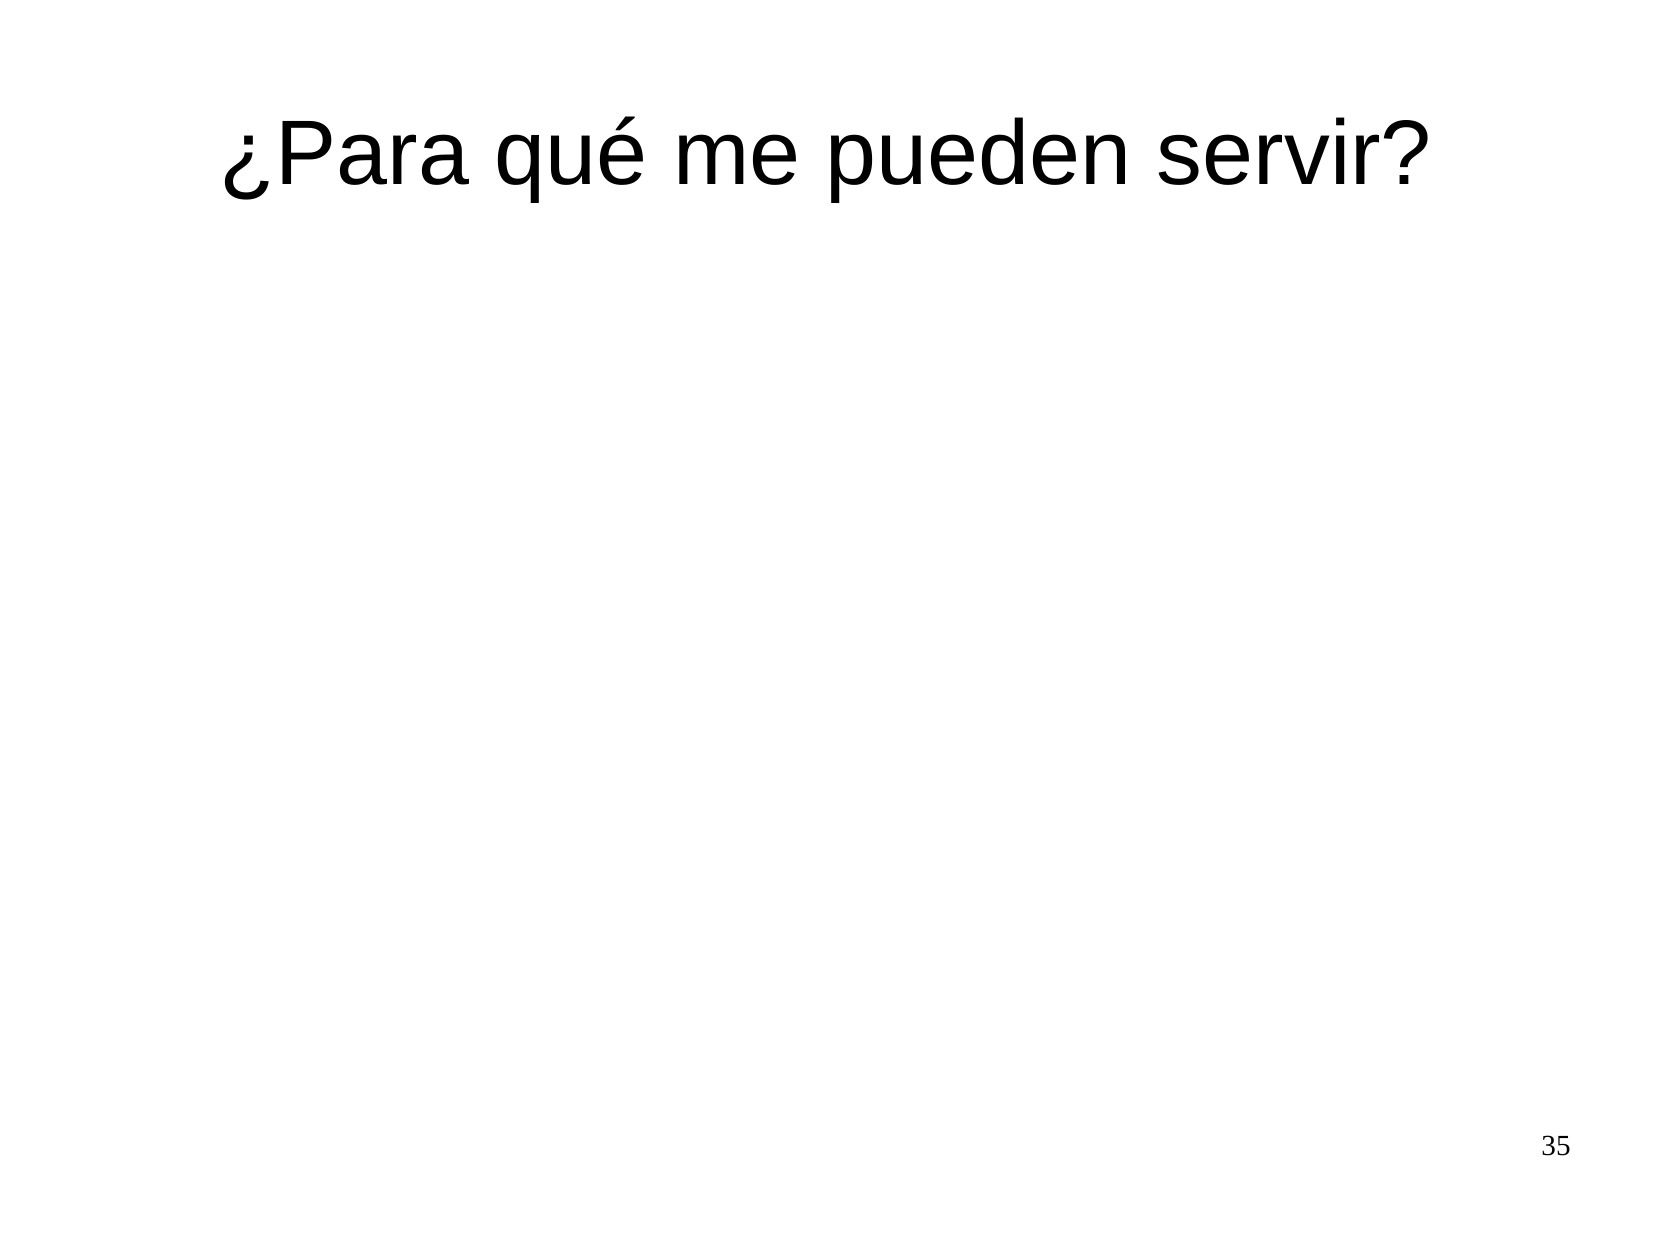

# ¿Para qué me pueden servir?
35